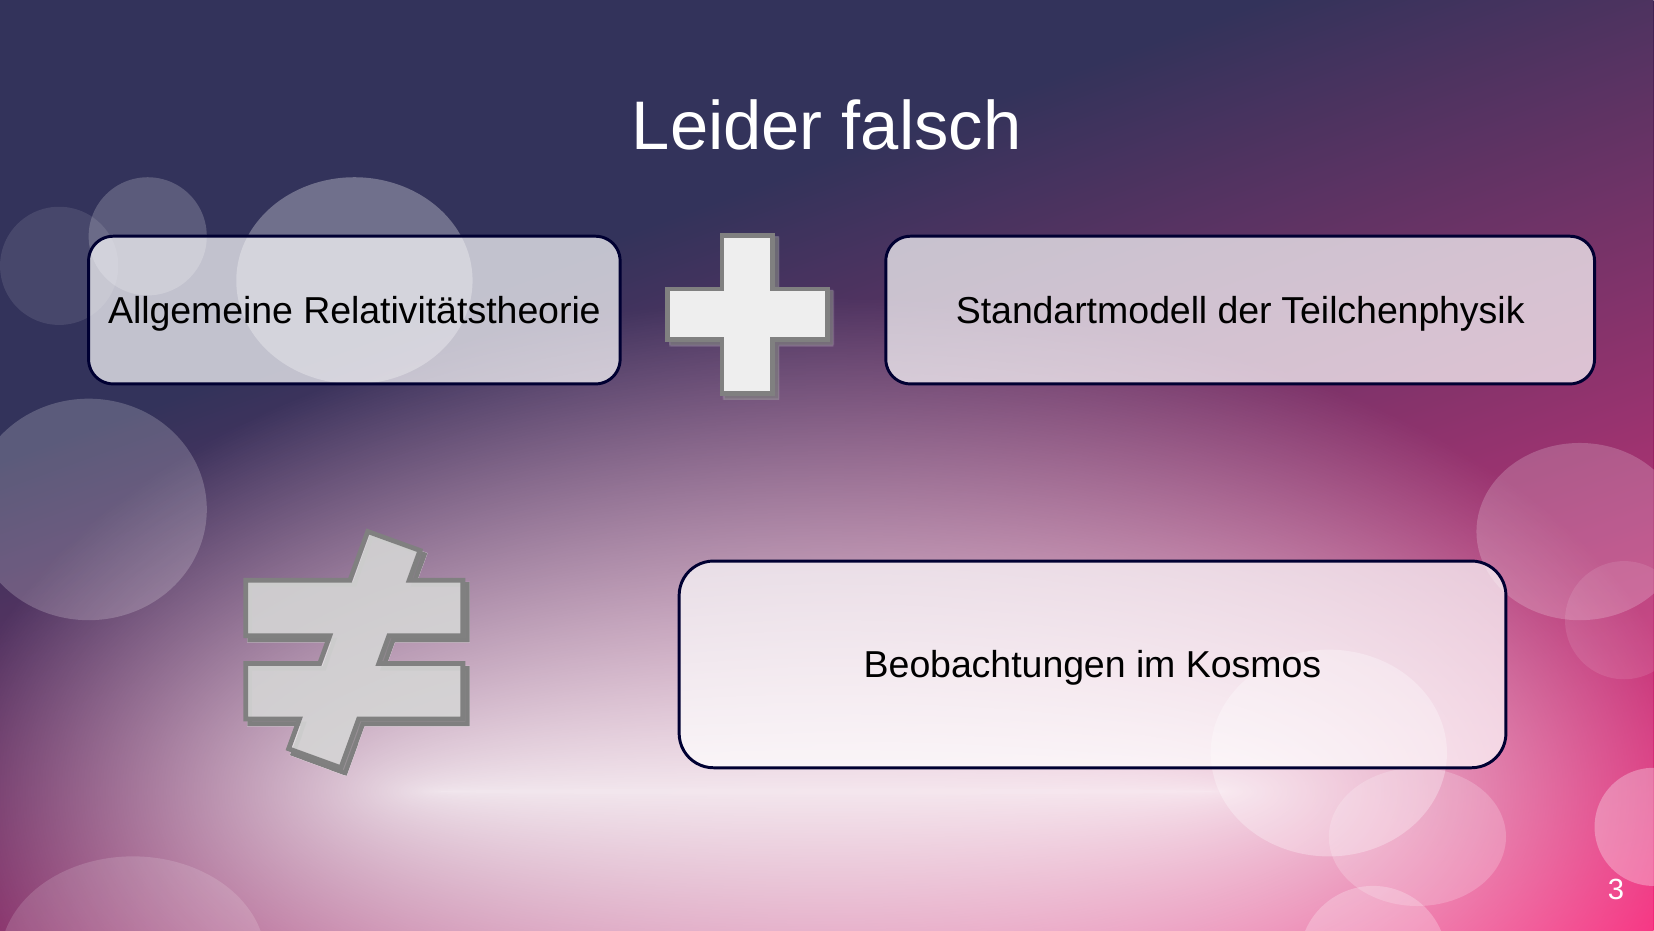

# Leider falsch
Allgemeine Relativitätstheorie
Standartmodell der Teilchenphysik
Beobachtungen im Kosmos